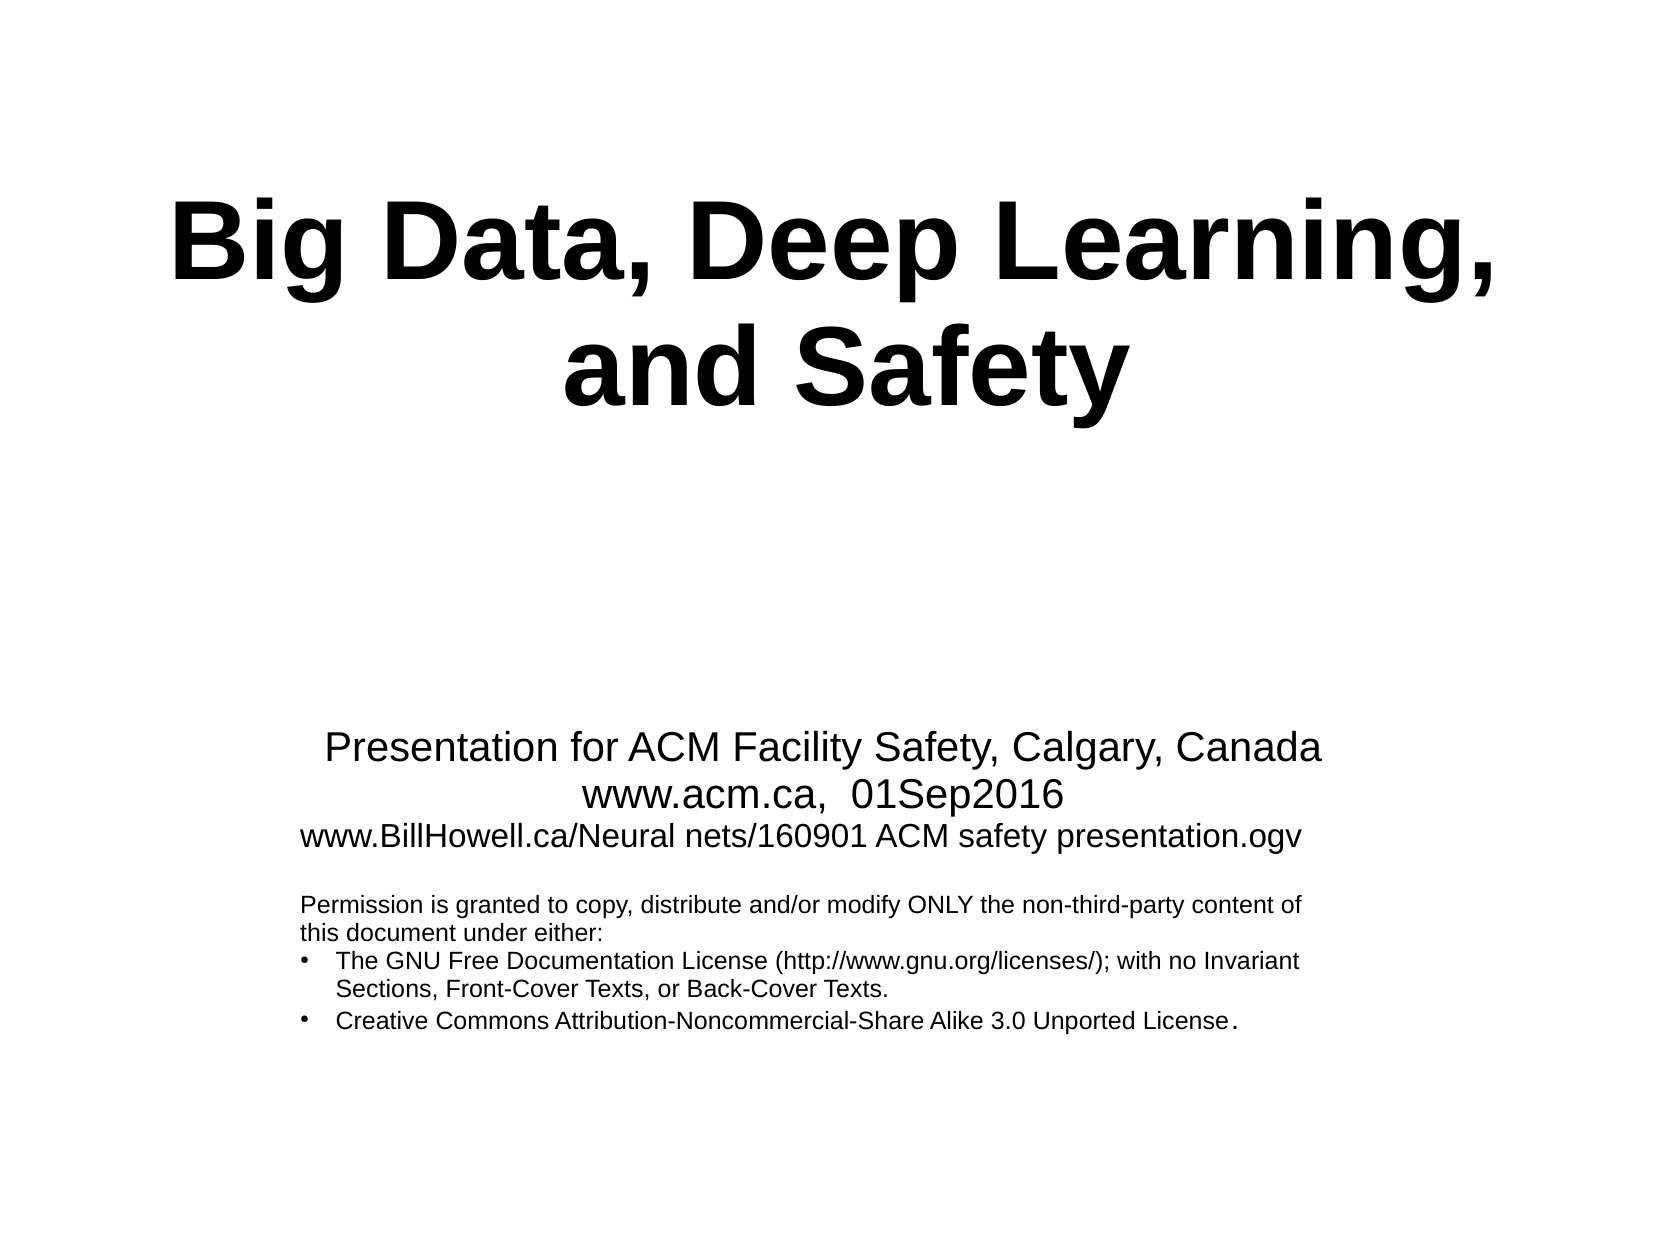

Big Data, Deep Learning,
and Safety
# Presentation for ACM Facility Safety, Calgary, Canada www.acm.ca, 01Sep2016
www.BillHowell.ca/Neural nets/160901 ACM safety presentation.ogv
Permission is granted to copy, distribute and/or modify ONLY the non-third-party content of this document under either:
The GNU Free Documentation License (http://www.gnu.org/licenses/); with no Invariant Sections, Front-Cover Texts, or Back-Cover Texts.
Creative Commons Attribution-Noncommercial-Share Alike 3.0 Unported License.